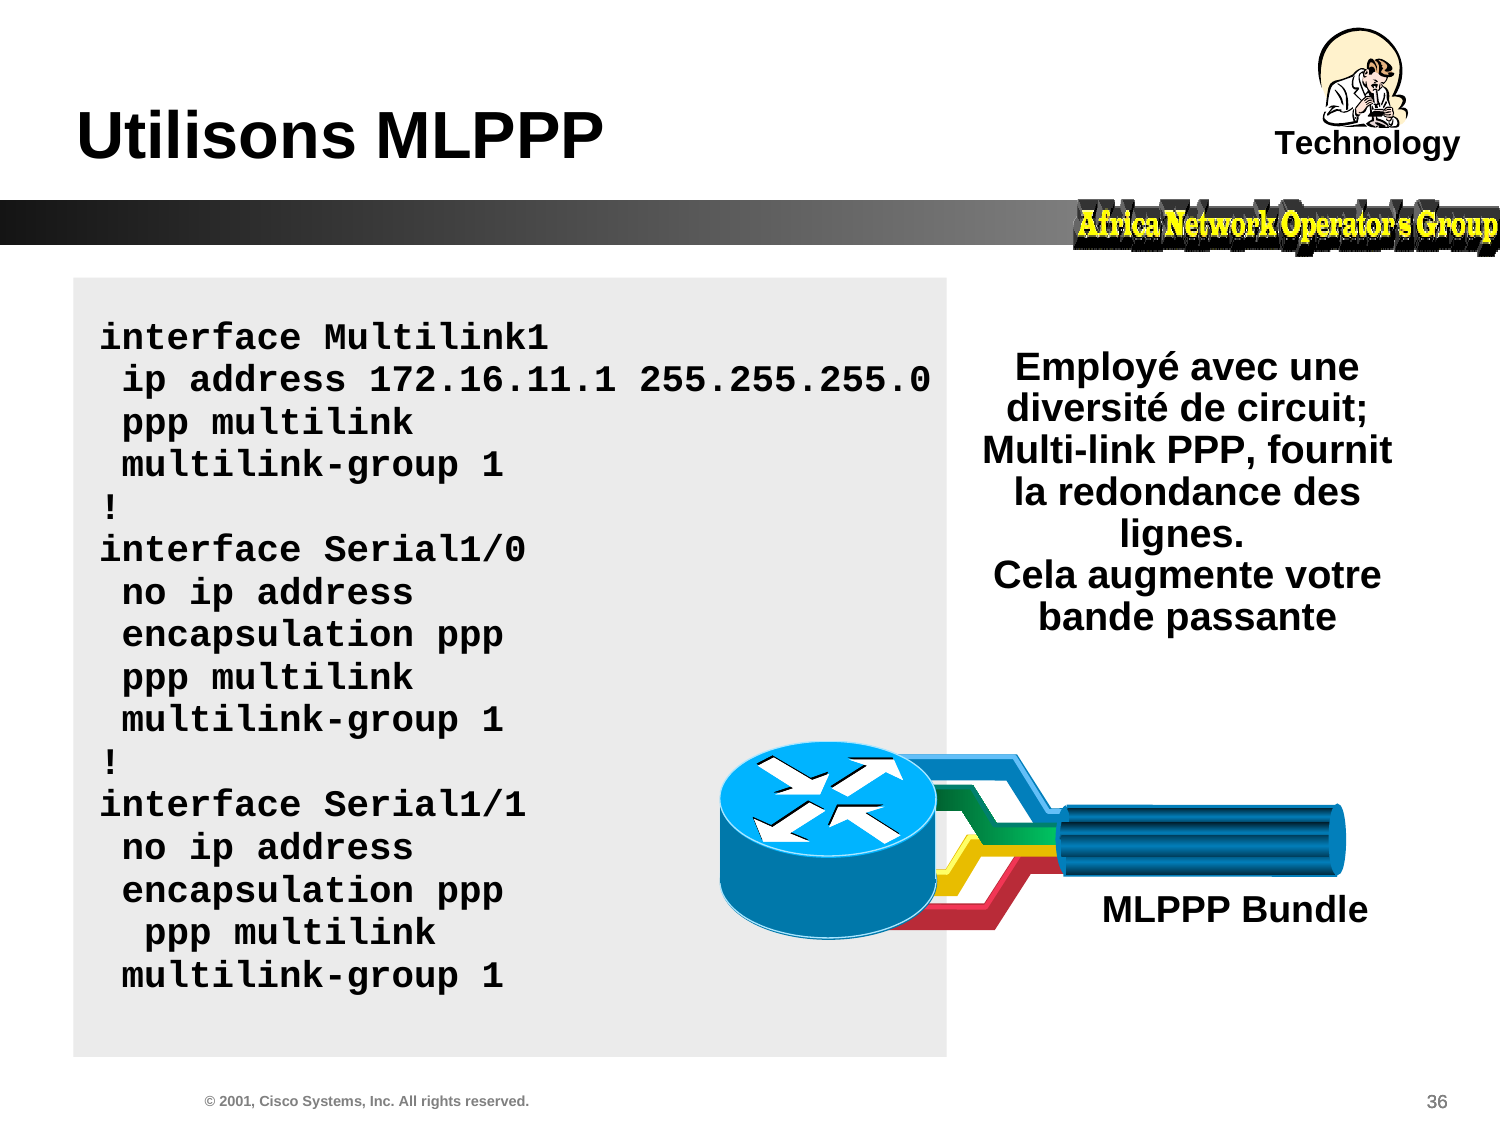

Technology
# Utilisons MLPPP
interface Multilink1
 ip address 172.16.11.1 255.255.255.0
 ppp multilink
 multilink-group 1
!
interface Serial1/0
 no ip address
 encapsulation ppp
 ppp multilink
 multilink-group 1
!
interface Serial1/1
 no ip address
 encapsulation ppp
 ppp multilink
 multilink-group 1
Employé avec une diversité de circuit; Multi-link PPP, fournit la redondance des lignes.
Cela augmente votre bande passante
MLPPP Bundle